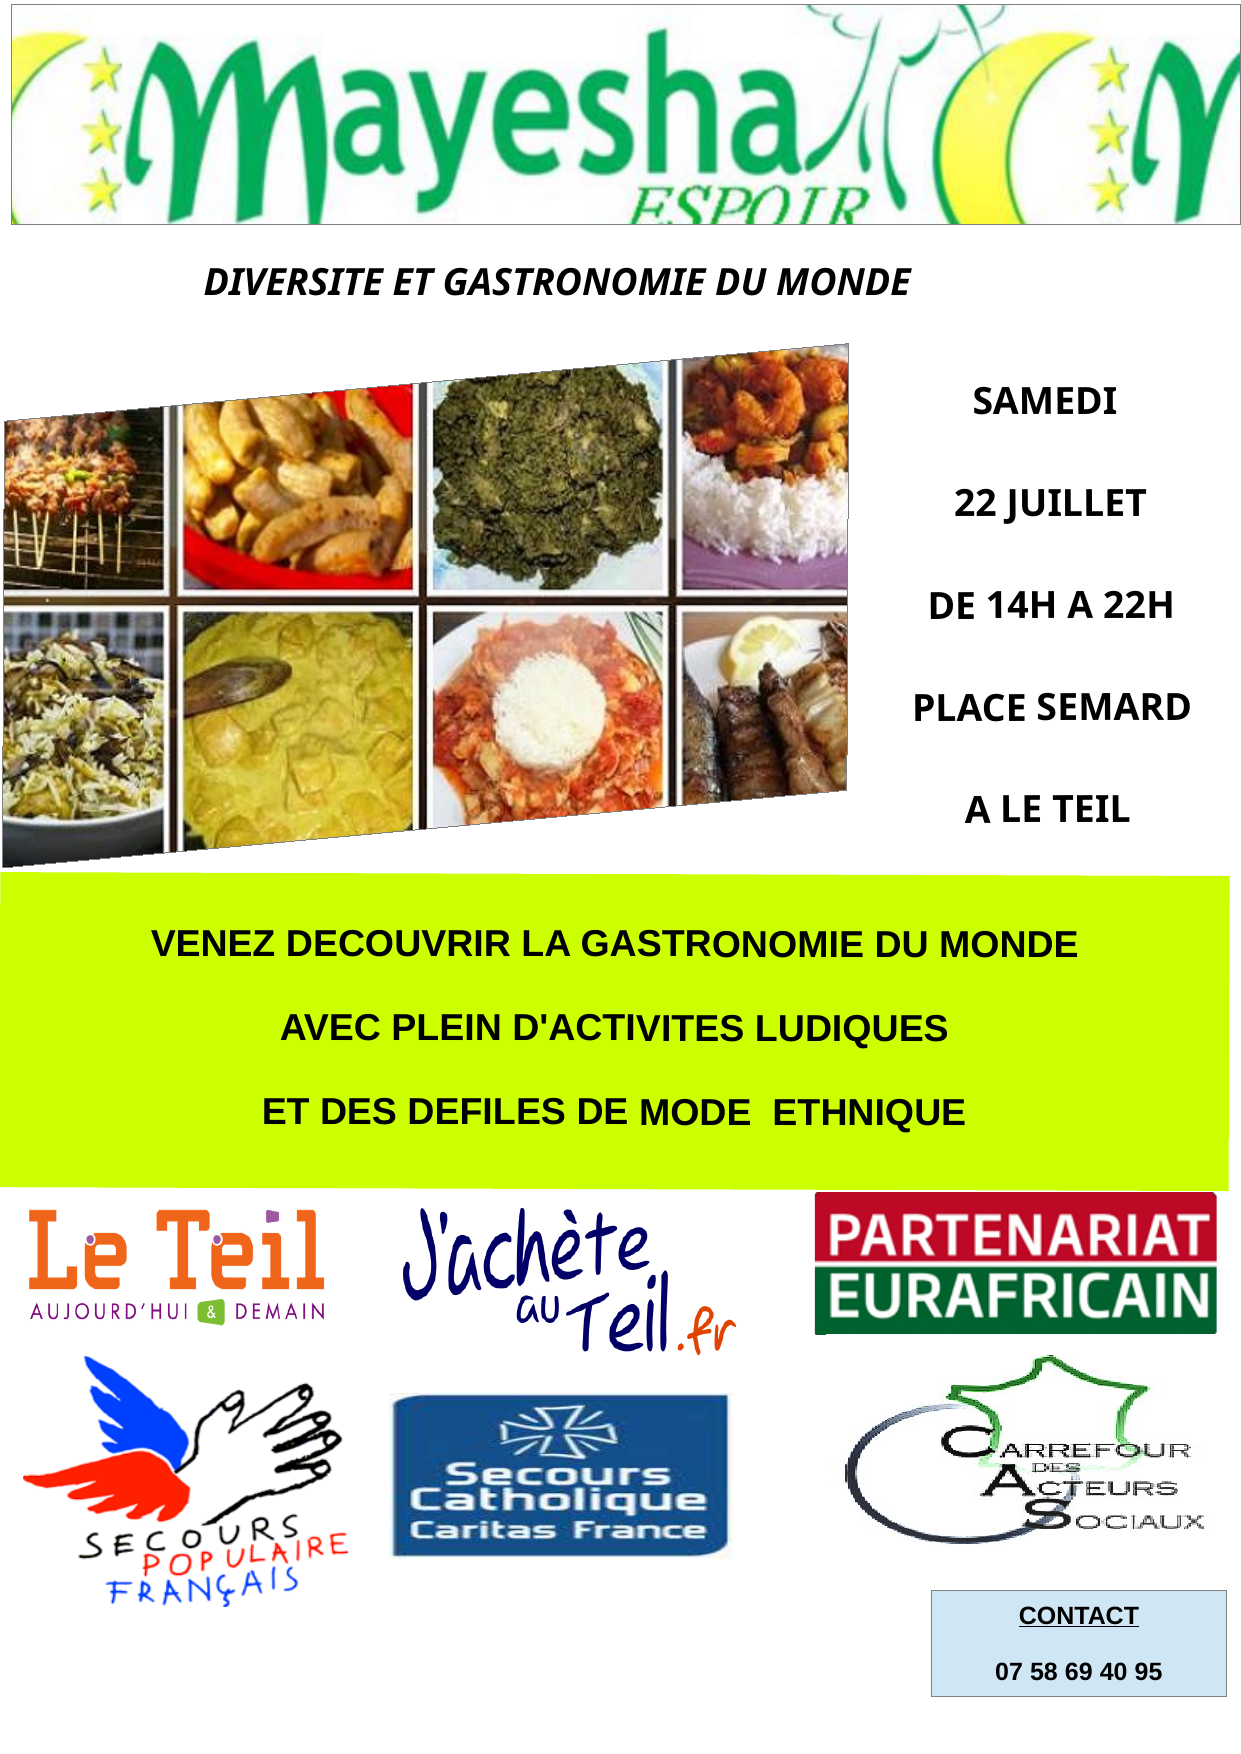

DIVERSITE ET GASTRONOMIE DU MONDE
SAMEDI
22 JUILLET
DE 14H A 22H
PLACE SEMARD
A LE TEIL
VENEZ DECOUVRIR LA GASTRONOMIE DU MONDE
AVEC PLEIN D'ACTIVITES LUDIQUES
ET DES DEFILES DE MODE ETHNIQUE
07 58 69 40 95
CONTACT
07 58 69 40 95